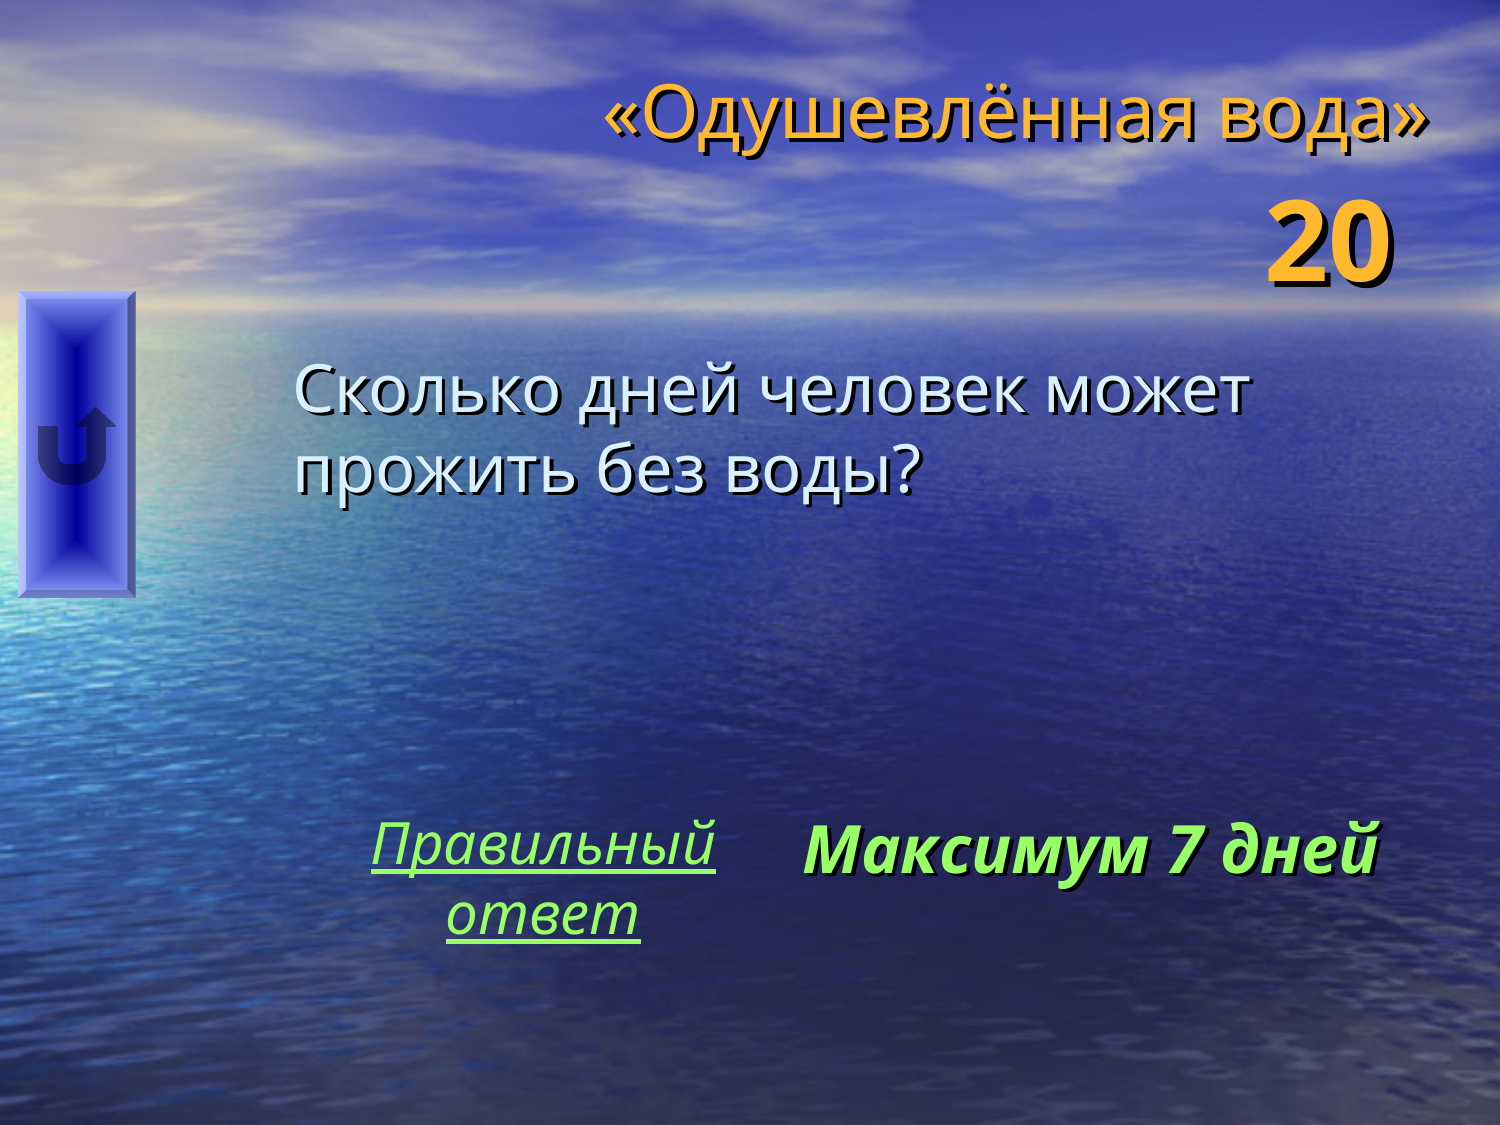

# «Одушевлённая вода»
20
Сколько дней человек может прожить без воды?
Максимум 7 дней
Правильный ответ